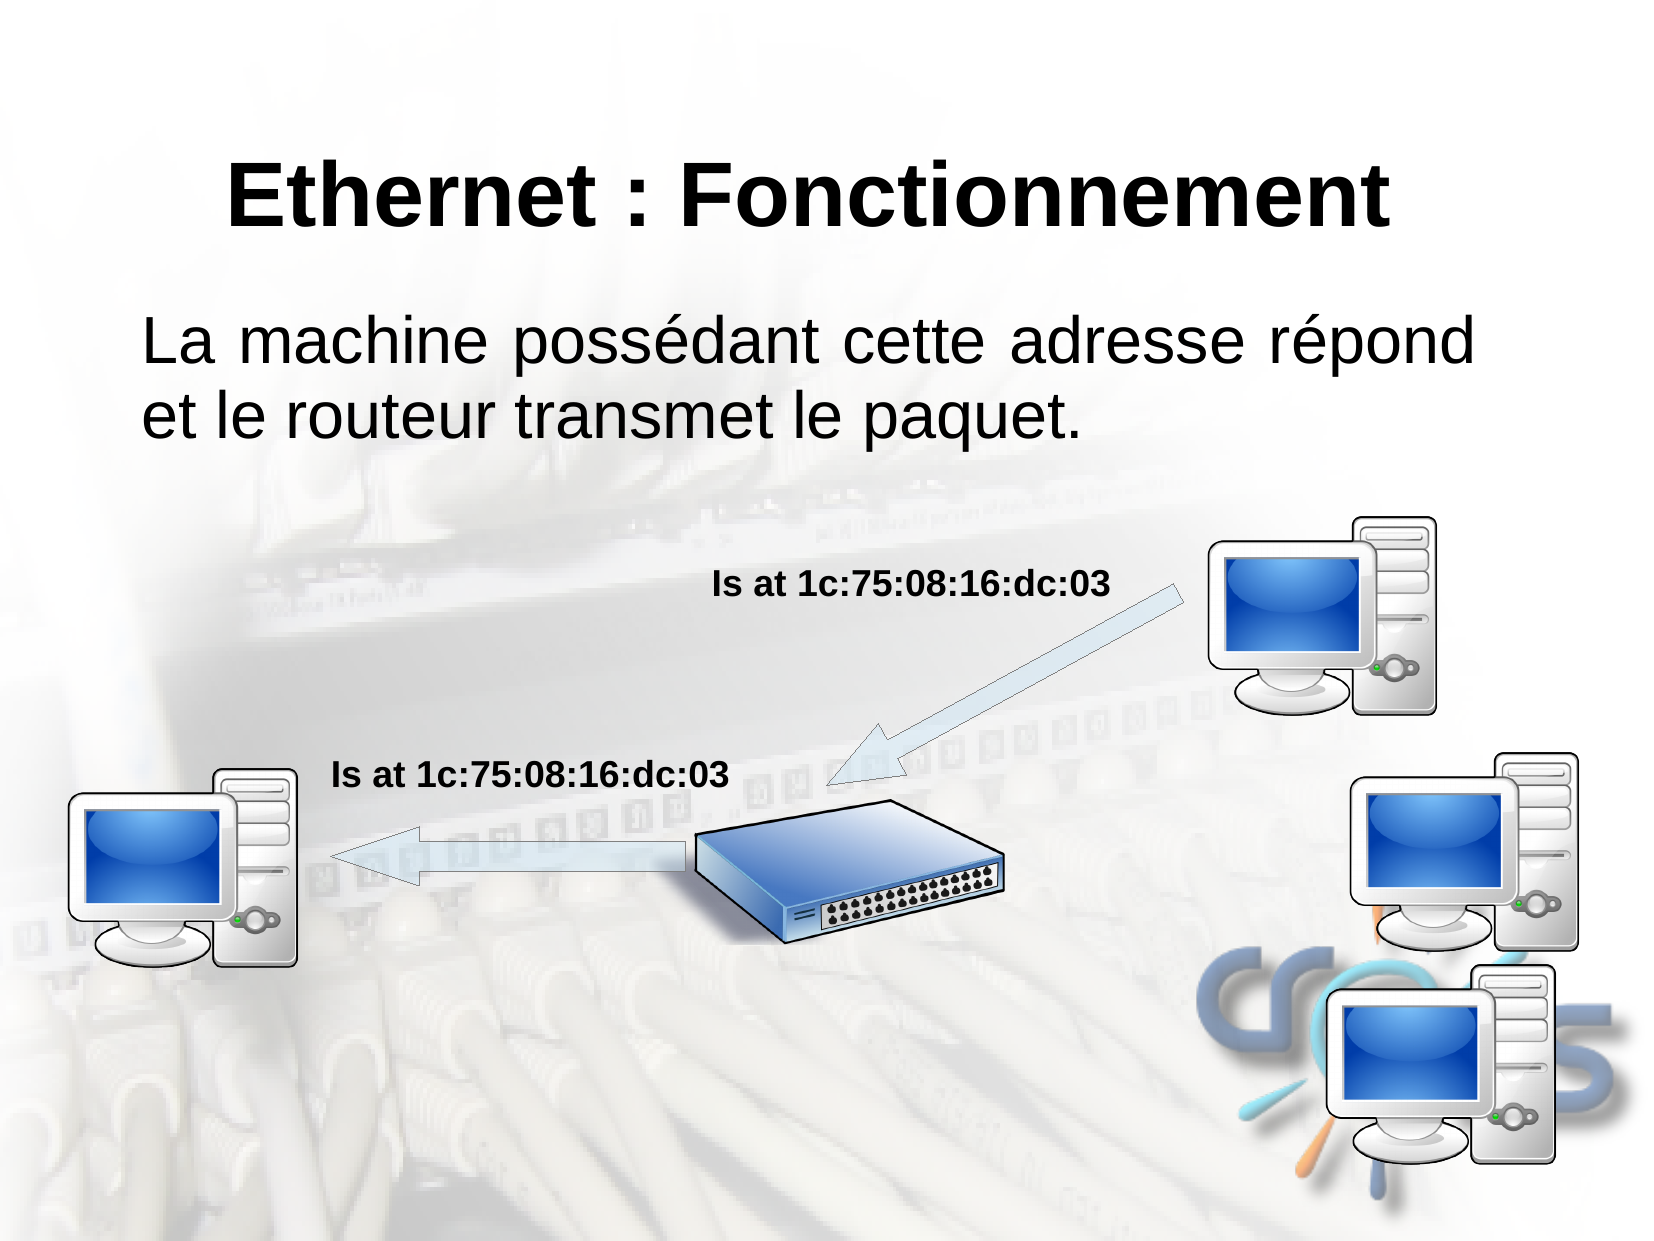

# Ethernet : Fonctionnement
La machine possédant cette adresse répond et le routeur transmet le paquet.
Is at 1c:75:08:16:dc:03
Is at 1c:75:08:16:dc:03